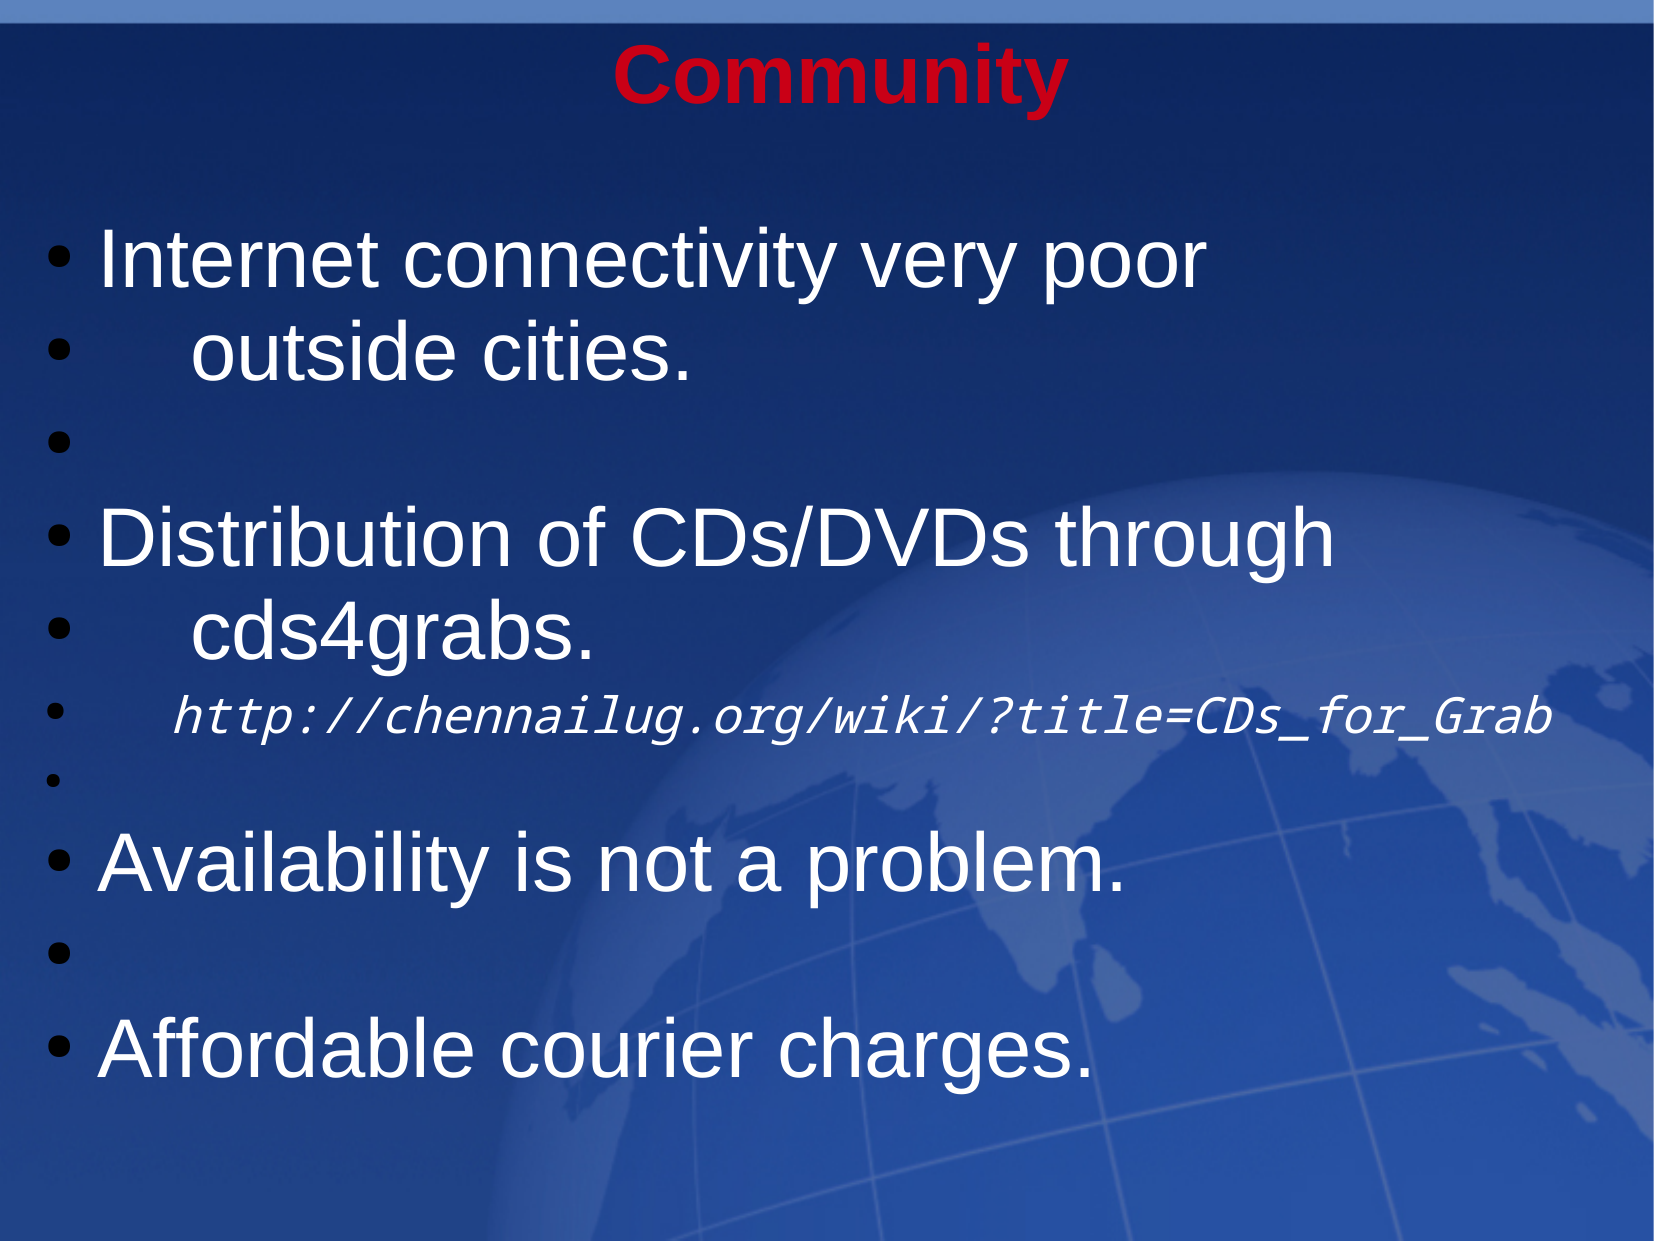

Community
 Internet connectivity very poor
 outside cities.
 Distribution of CDs/DVDs through
 cds4grabs.
 http://chennailug.org/wiki/?title=CDs_for_Grab
 Availability is not a problem.
 Affordable courier charges.